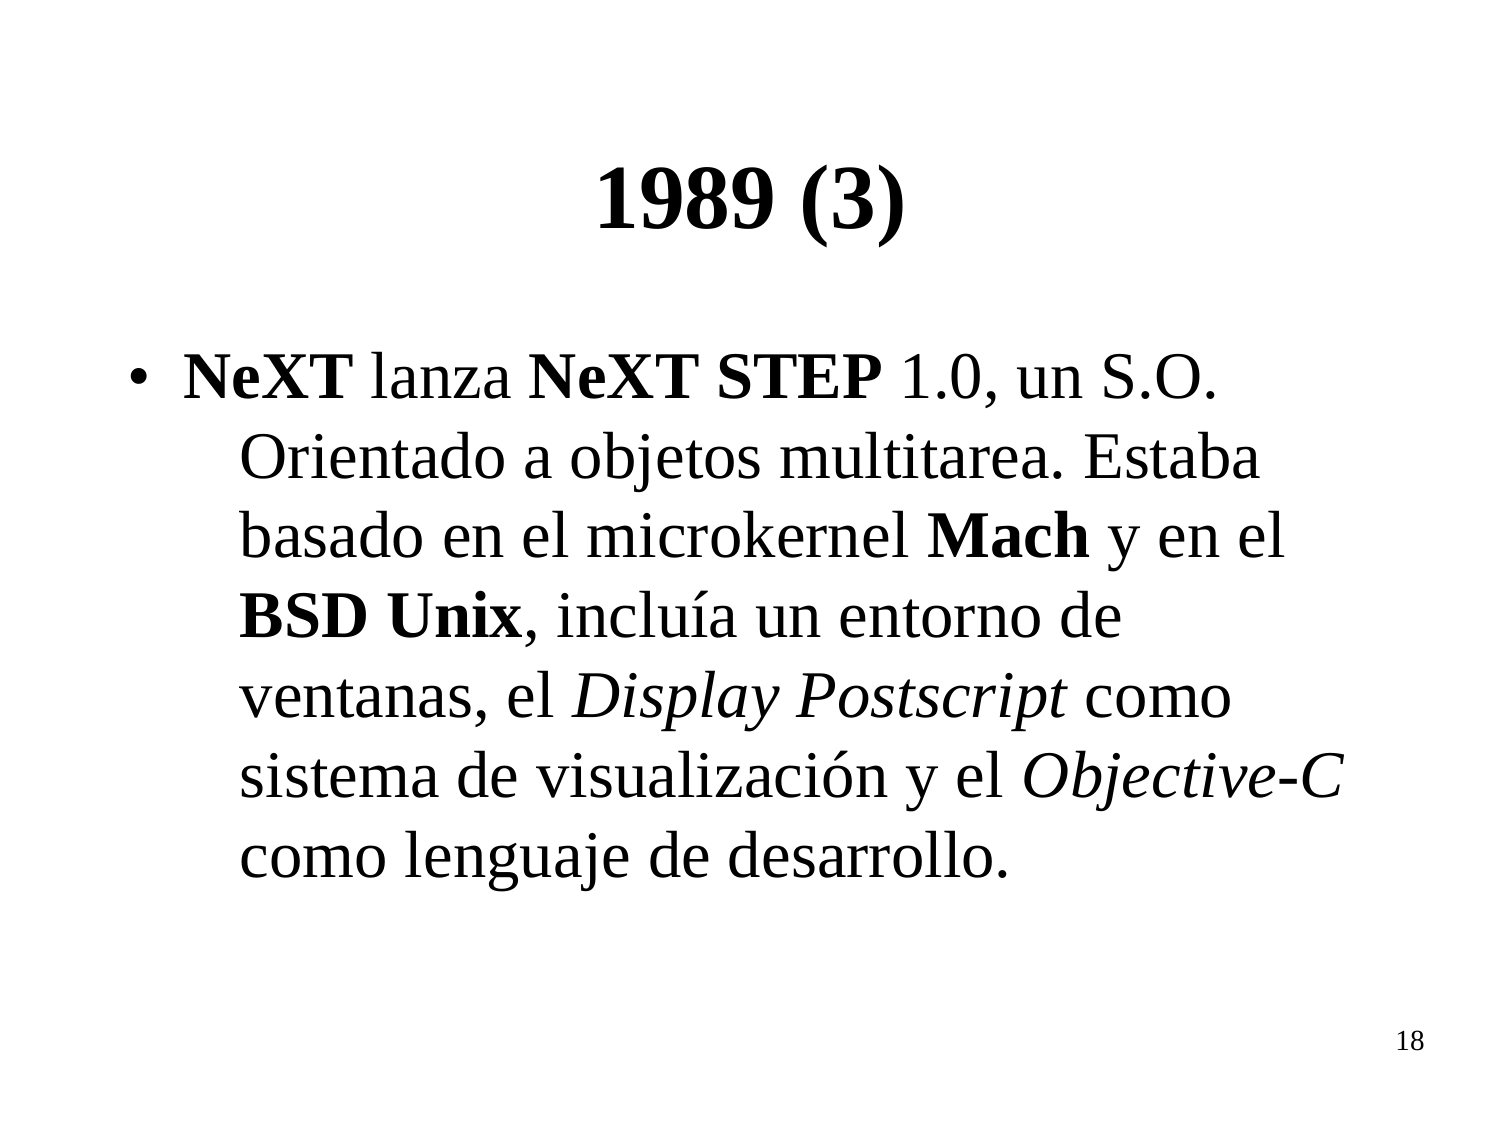

# 1989 (3)
NeXT lanza NeXT STEP 1.0, un S.O. Orientado a objetos multitarea. Estaba basado en el microkernel Mach y en el BSD Unix, incluía un entorno de ventanas, el Display Postscript como sistema de visualización y el Objective-C como lenguaje de desarrollo.
18